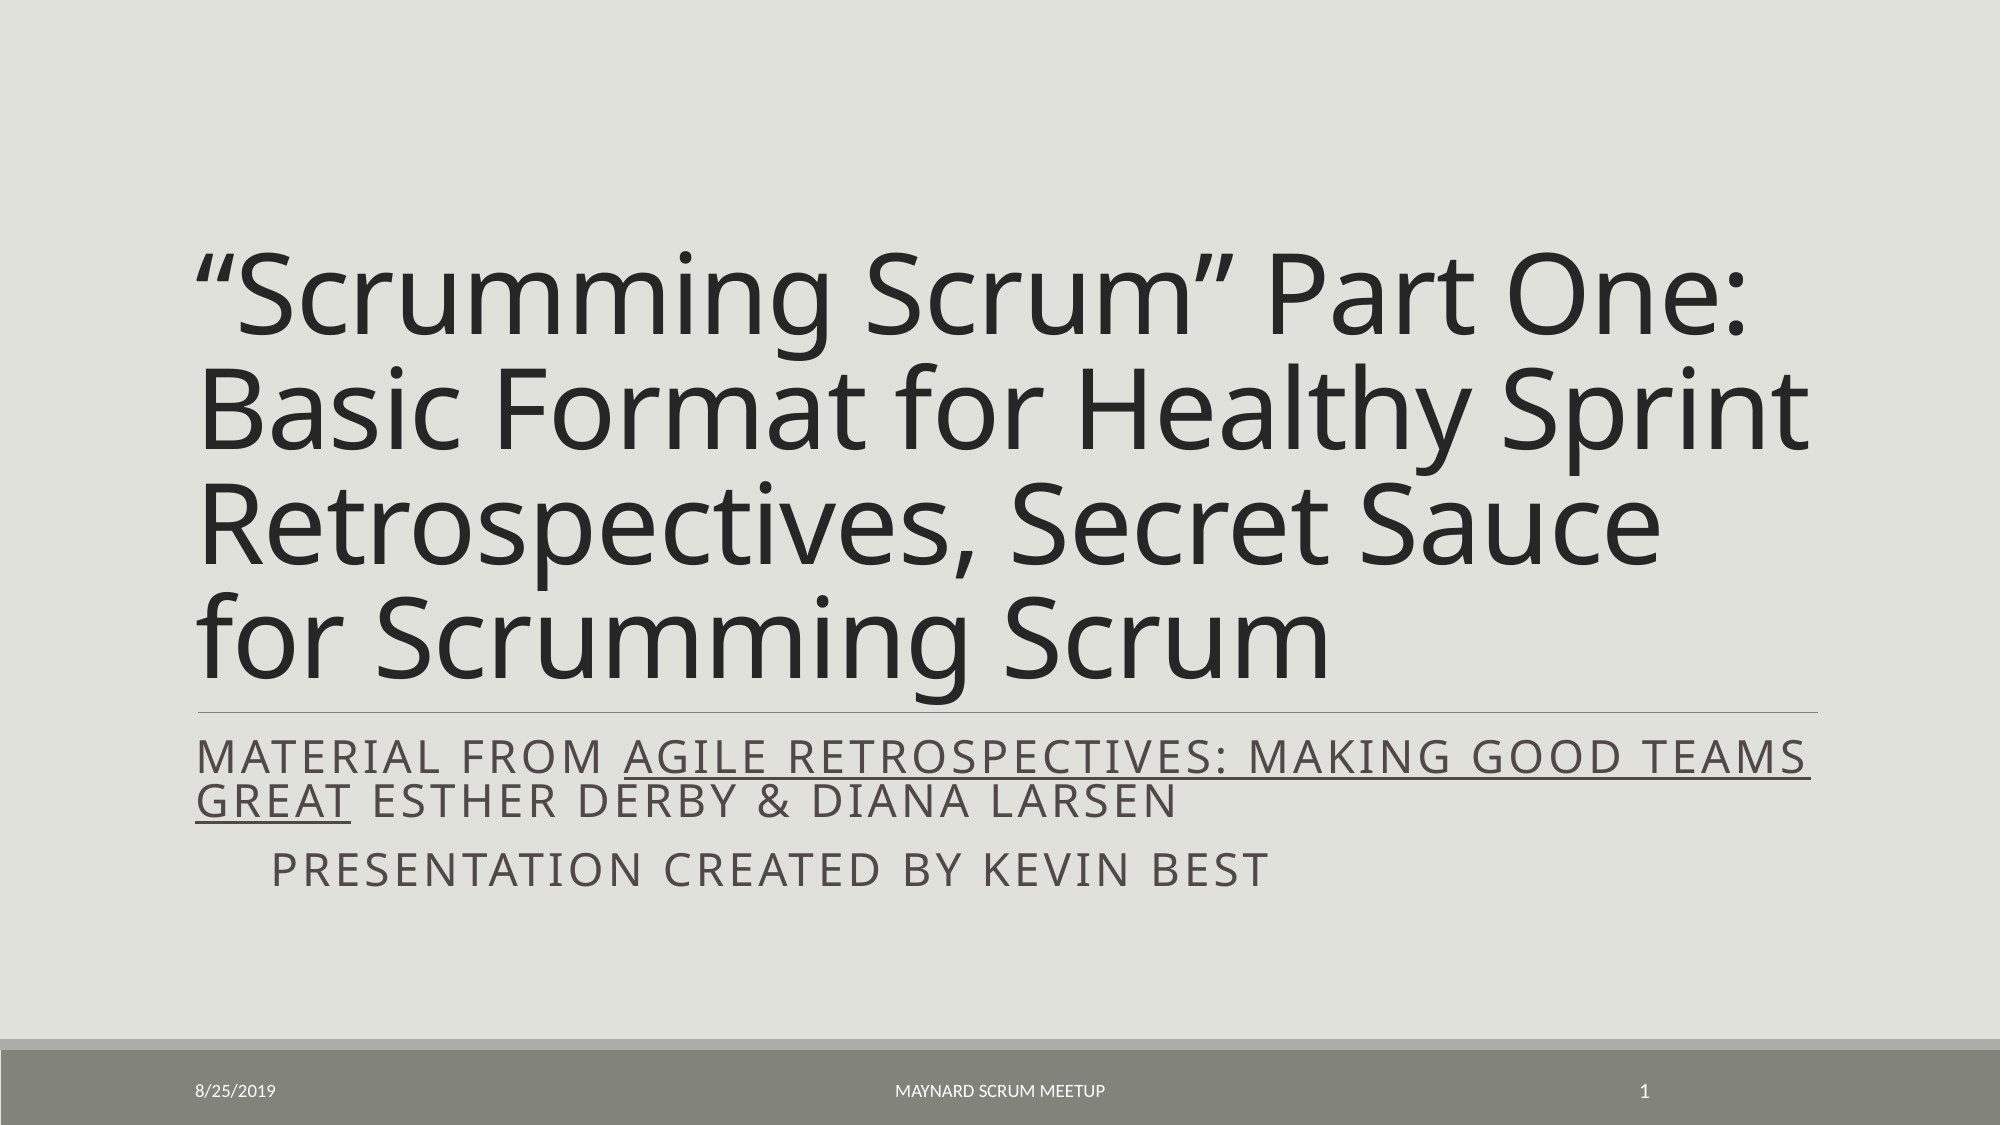

# “Scrumming Scrum” Part One: Basic Format for Healthy Sprint Retrospectives, Secret Sauce for Scrumming Scrum
Material from agile retrospectives: Making good teams great esther derby & Diana Larsen
	Presentation Created By Kevin Best
8/25/2019
Maynard Scrum meetup